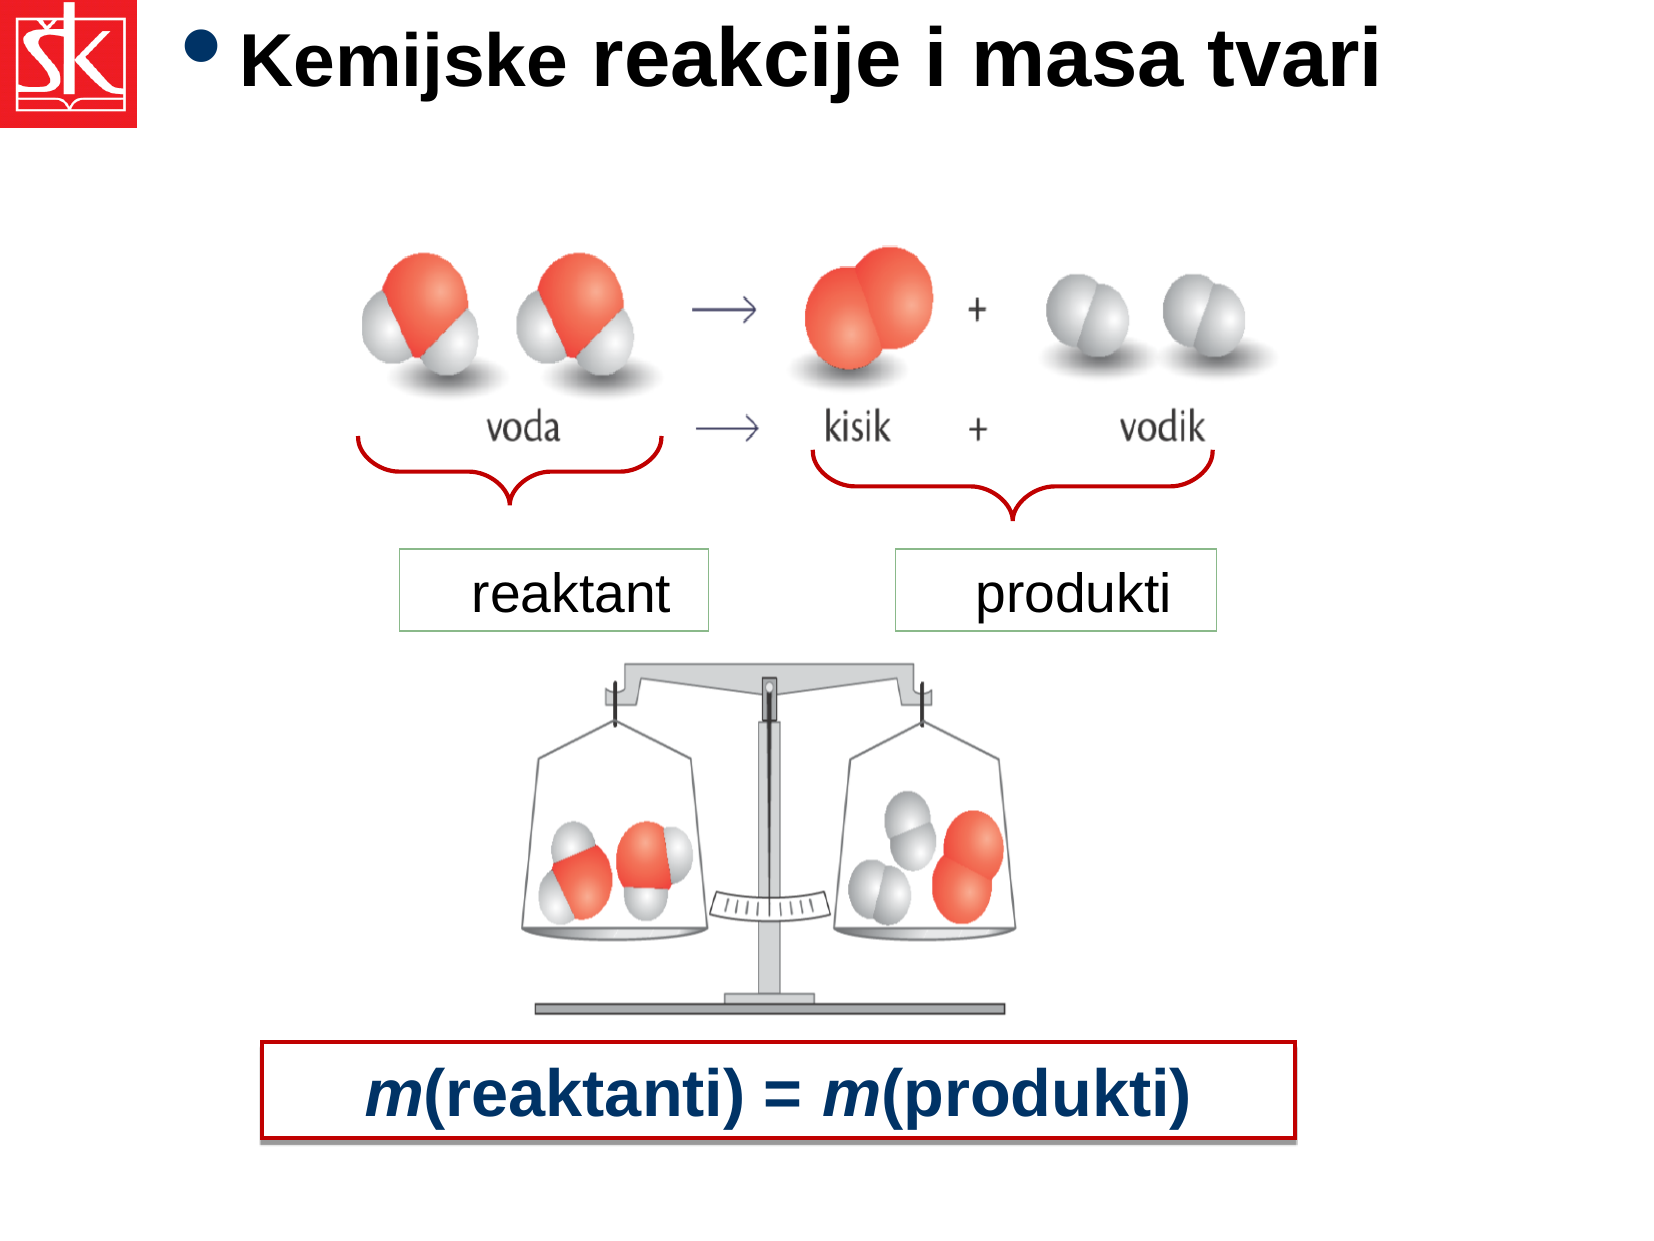

Kemijske reakcije i masa tvari
reaktant
produkti
m(reaktanti) = m(produkti)